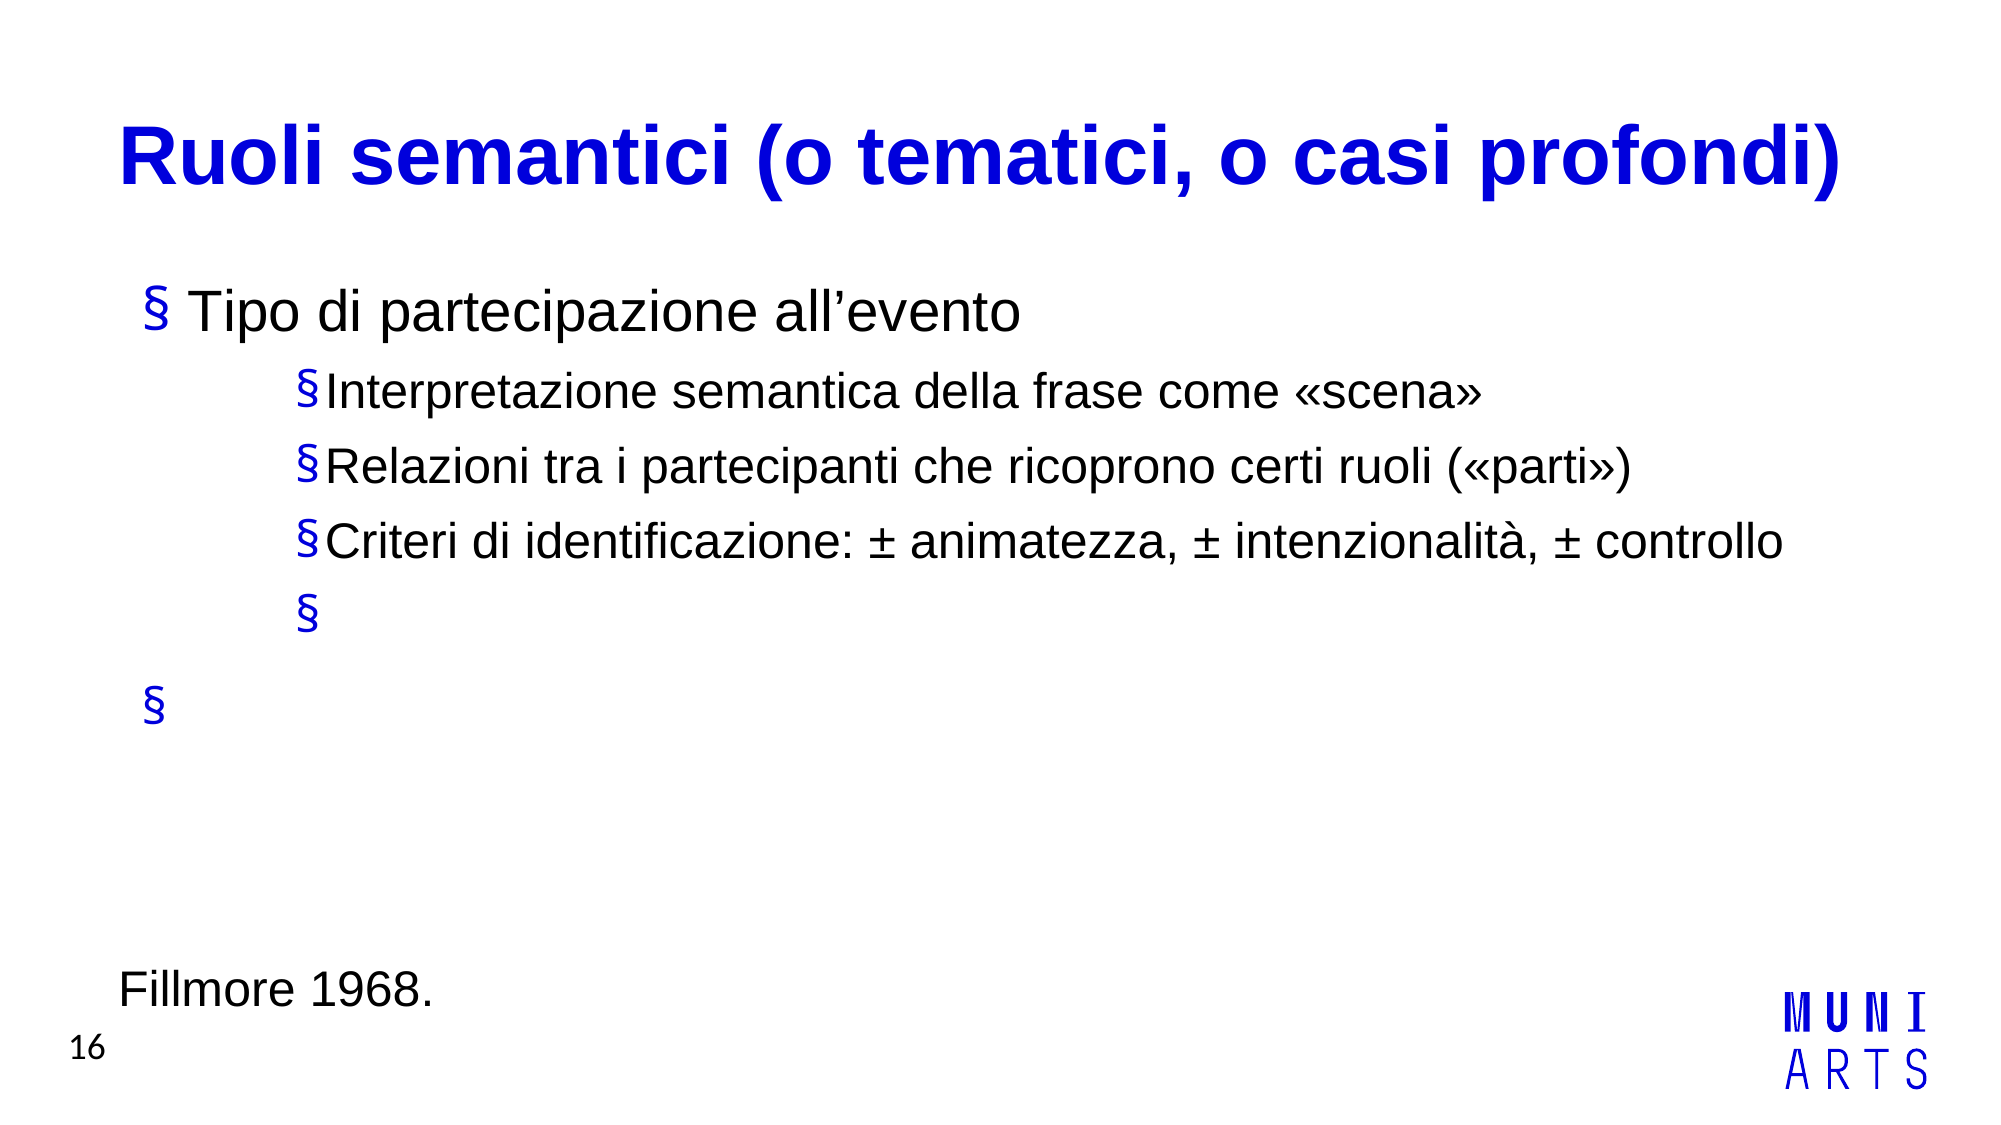

# Ruoli semantici (o tematici, o casi profondi)
 Tipo di partecipazione all’evento
Interpretazione semantica della frase come «scena»
Relazioni tra i partecipanti che ricoprono certi ruoli («parti»)
Criteri di identificazione: ± animatezza, ± intenzionalità, ± controllo
Fillmore 1968.